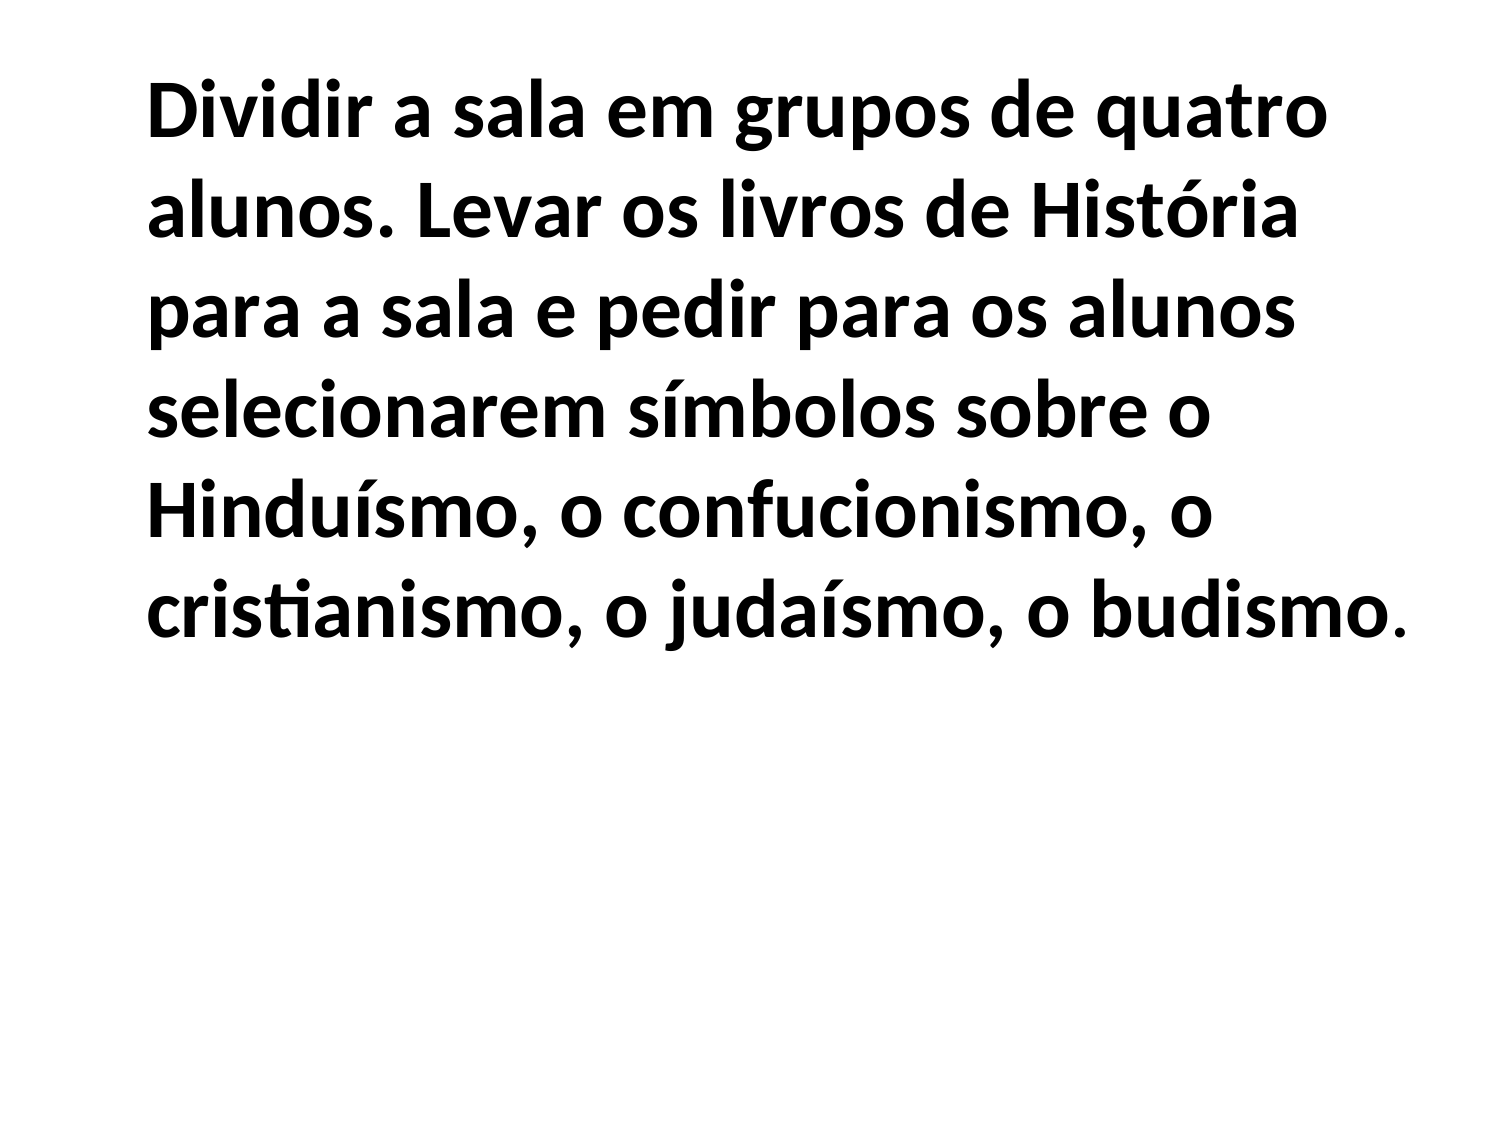

# Dividir a sala em grupos de quatro alunos. Levar os livros de História para a sala e pedir para os alunos selecionarem símbolos sobre o Hinduísmo, o confucionismo, o cristianismo, o judaísmo, o budismo.